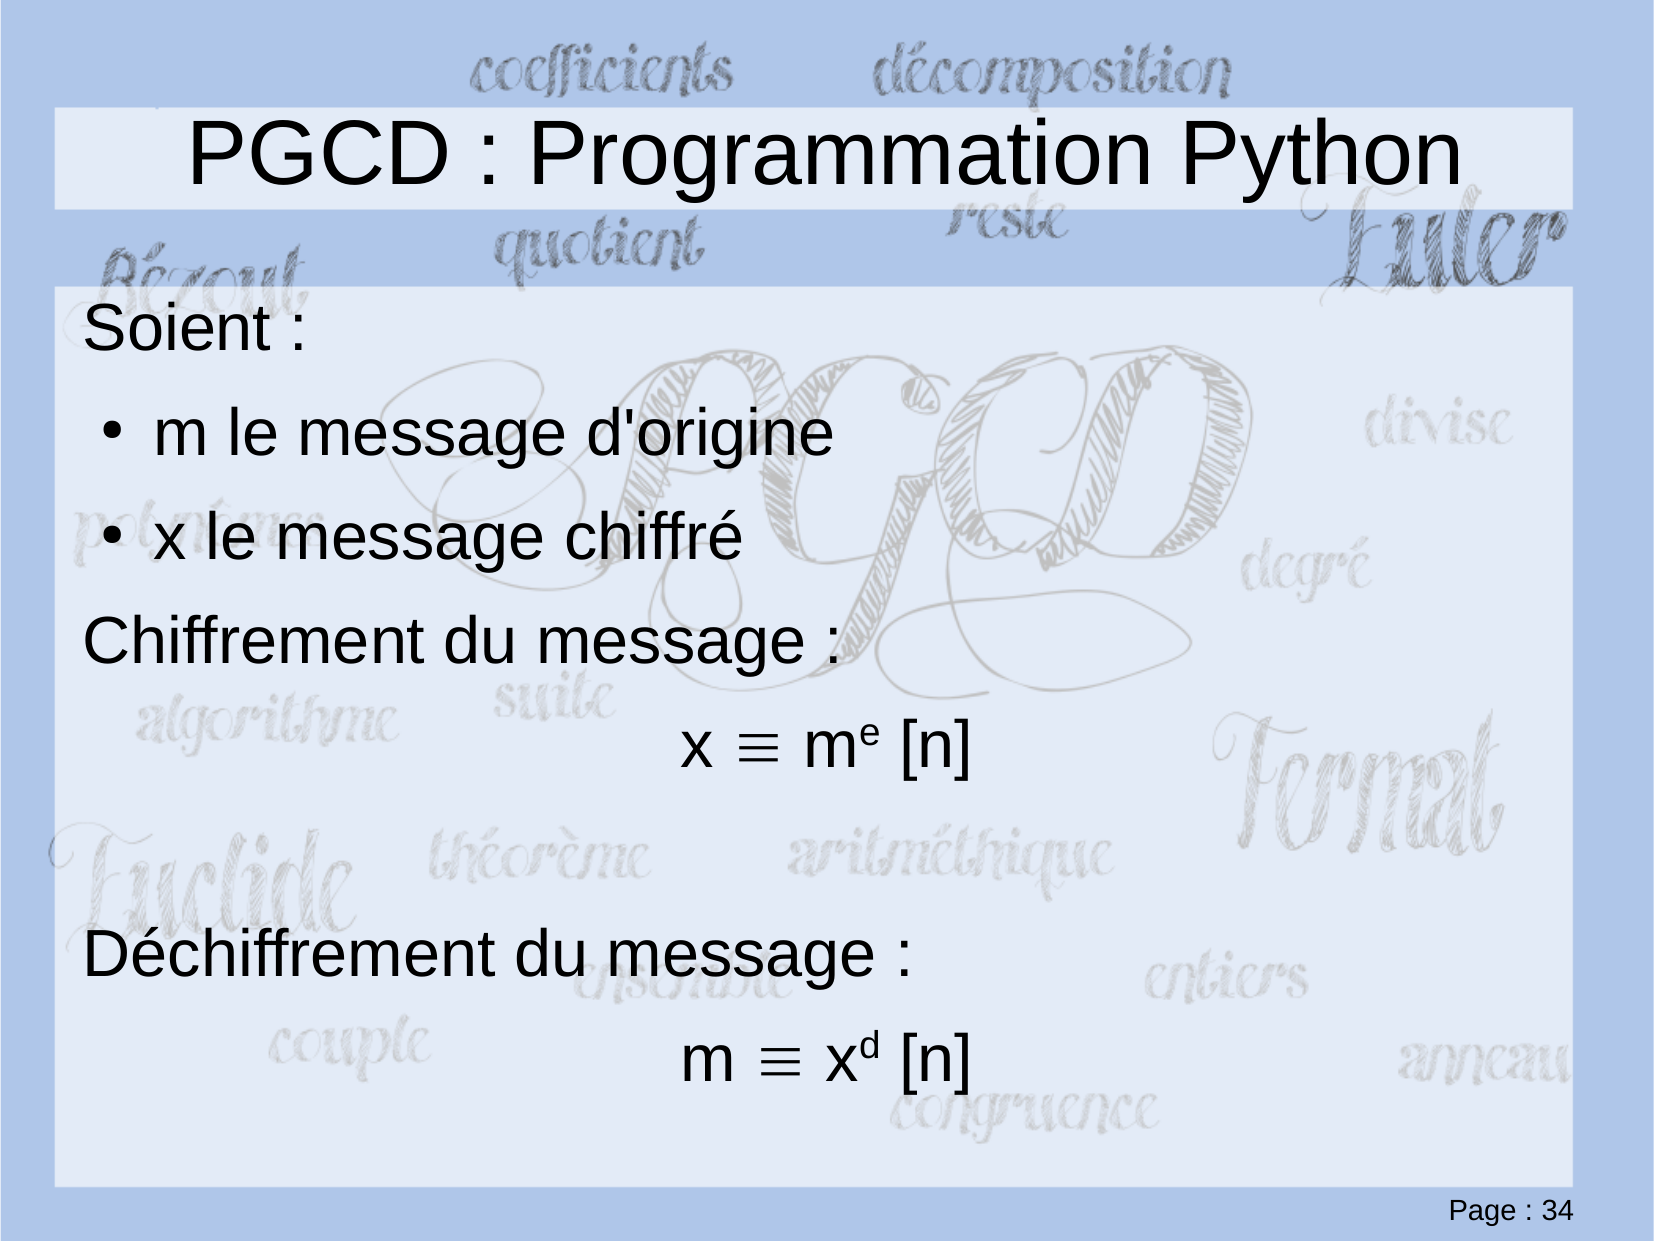

# PGCD : Programmation Python
Soient :
m le message d'origine
x le message chiffré
Chiffrement du message :
x º me [n]
Déchiffrement du message :
m º xd [n]